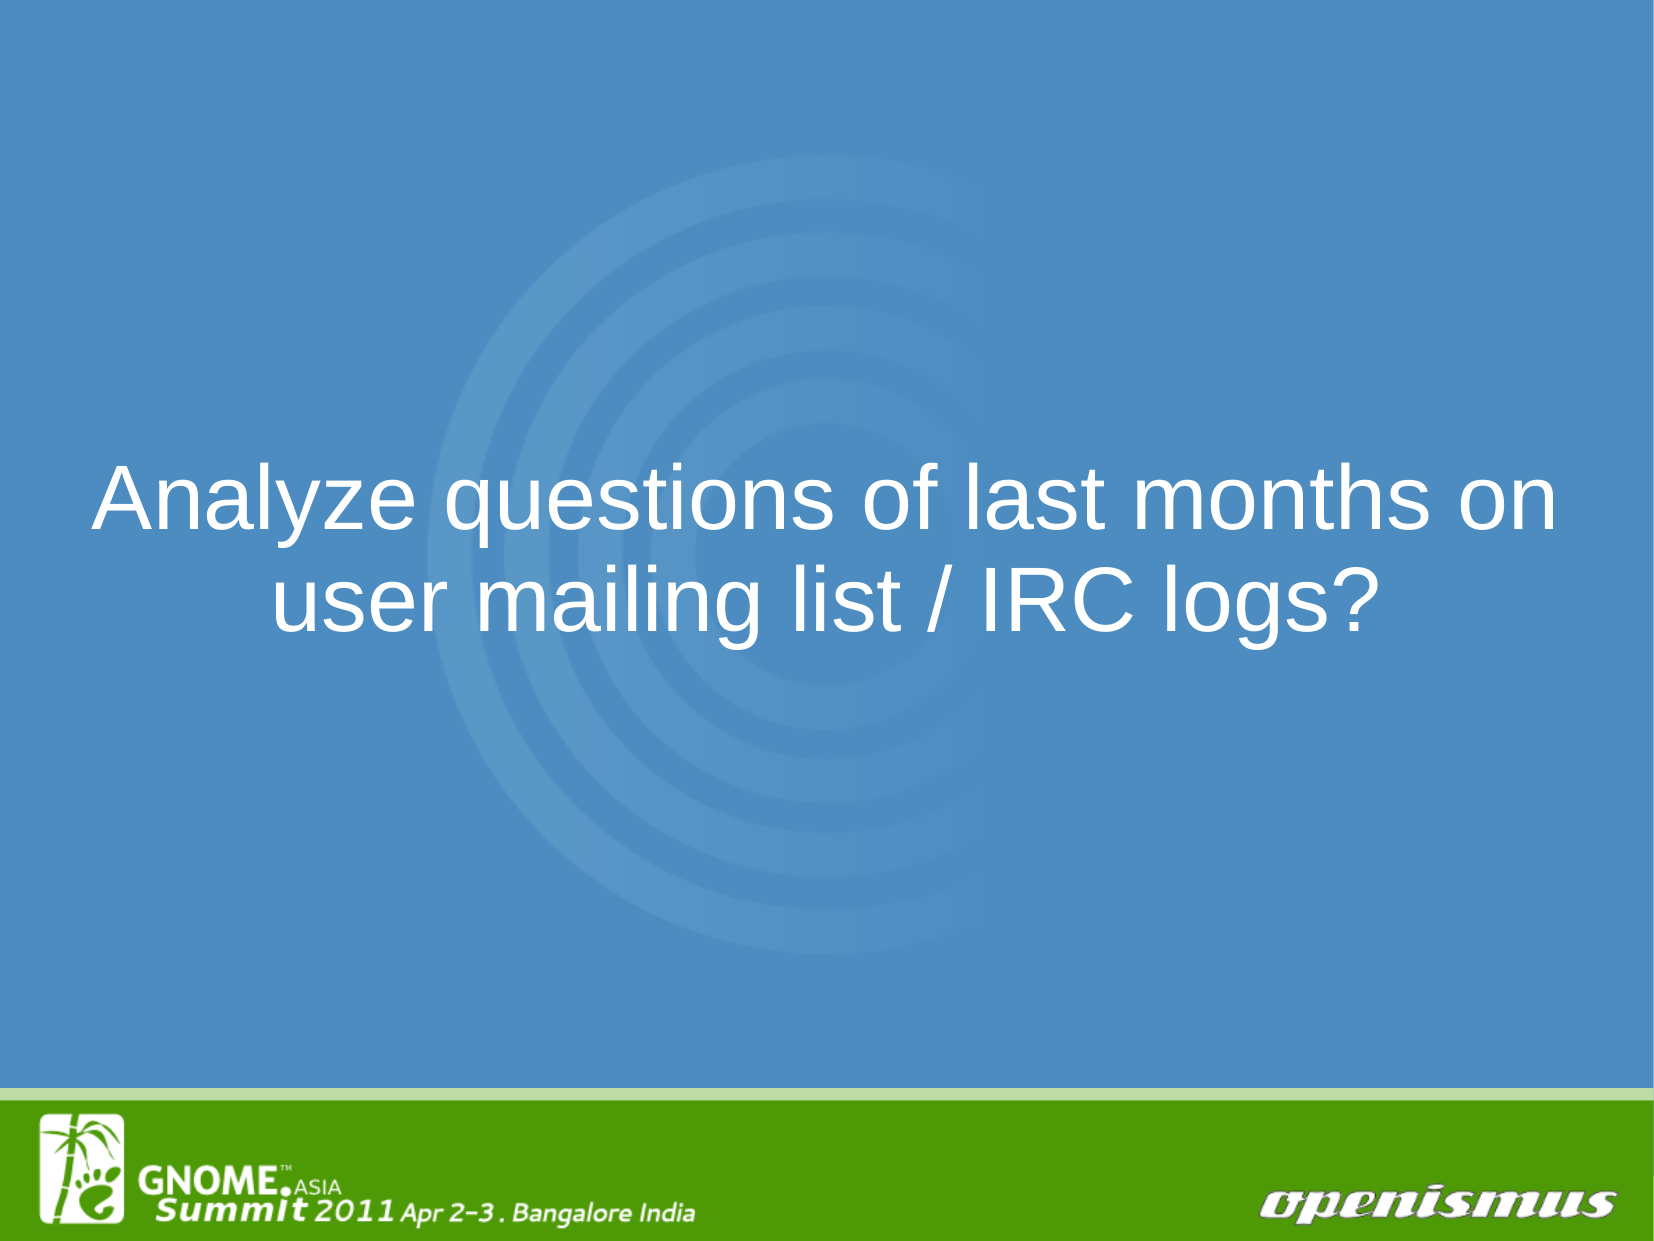

# Analyze questions of last months on user mailing list / IRC logs?